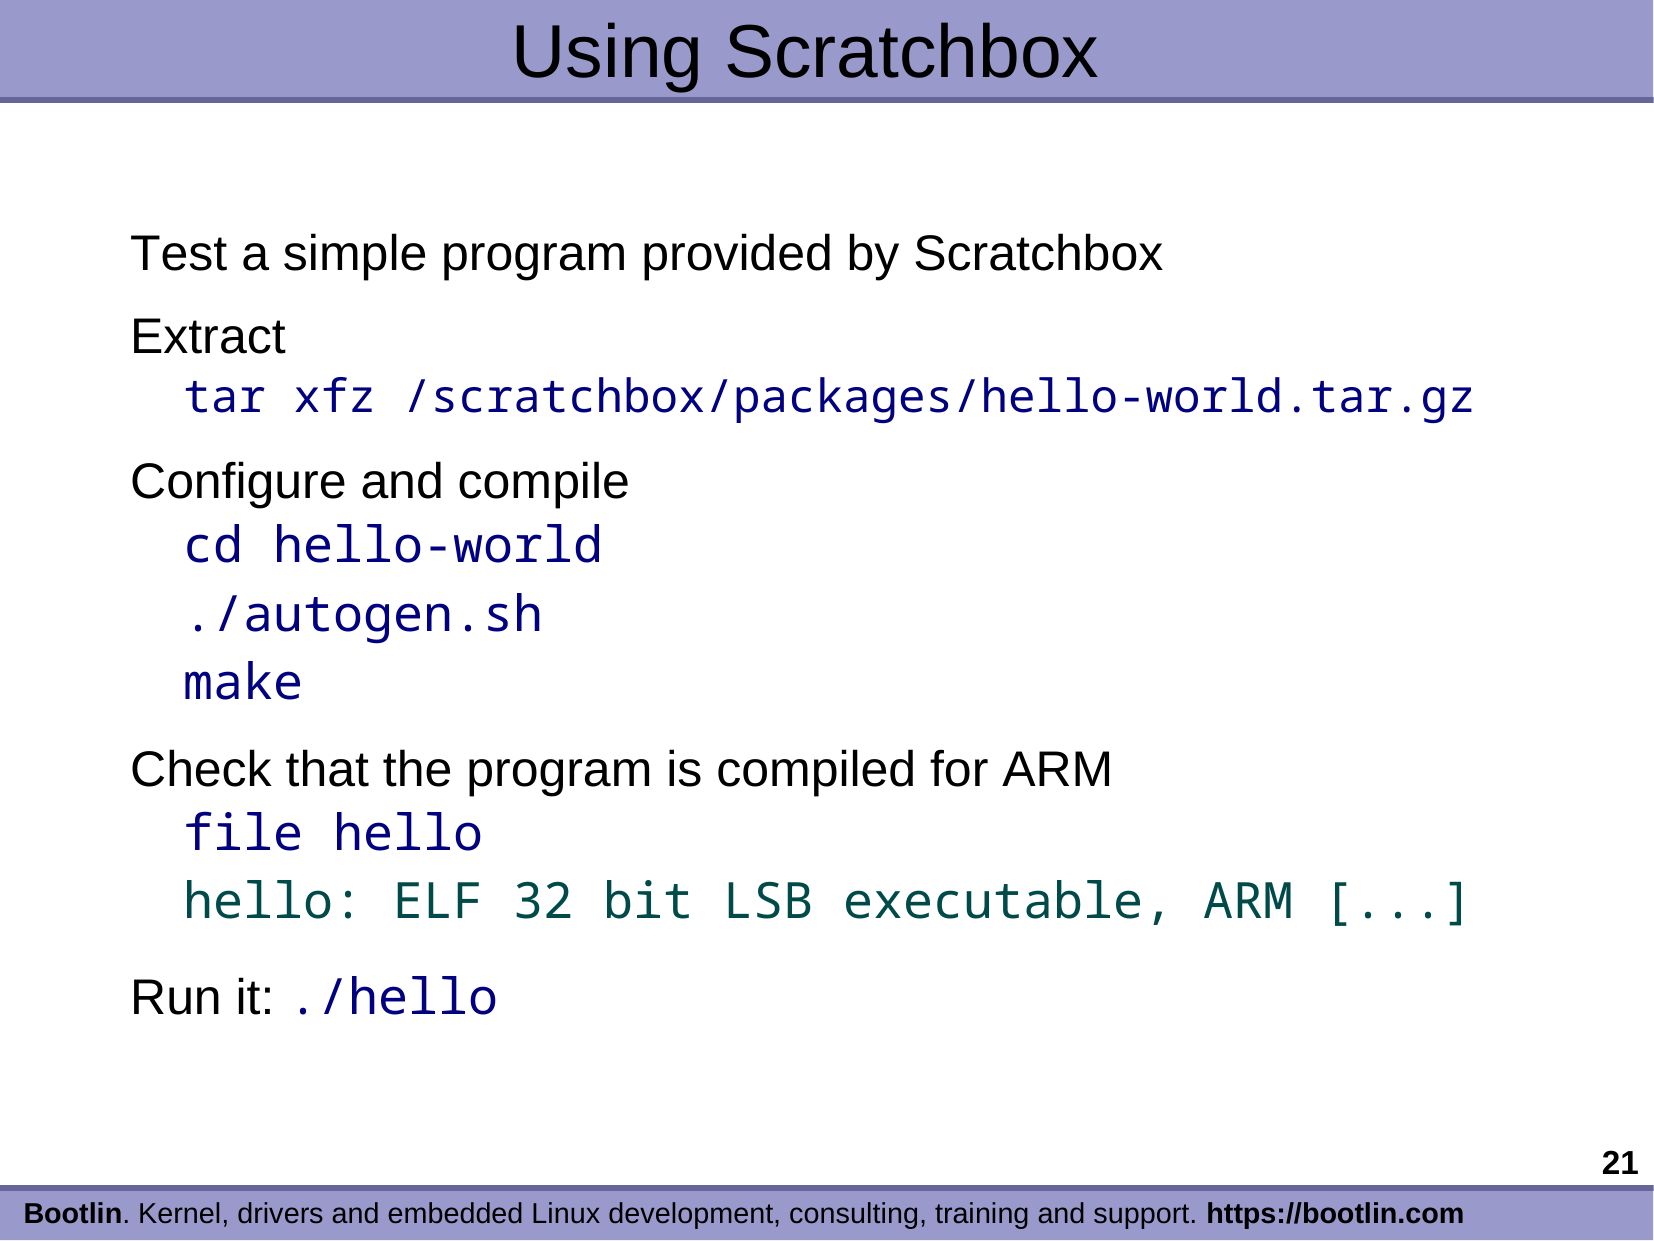

# Using Scratchbox
Test a simple program provided by Scratchbox
Extract
tar xfz /scratchbox/packages/hello-world.tar.gz
Configure and compile
cd hello-world
./autogen.sh
make
Check that the program is compiled for ARM
file hello
hello: ELF 32 bit LSB executable, ARM [...]
Run it: ./hello